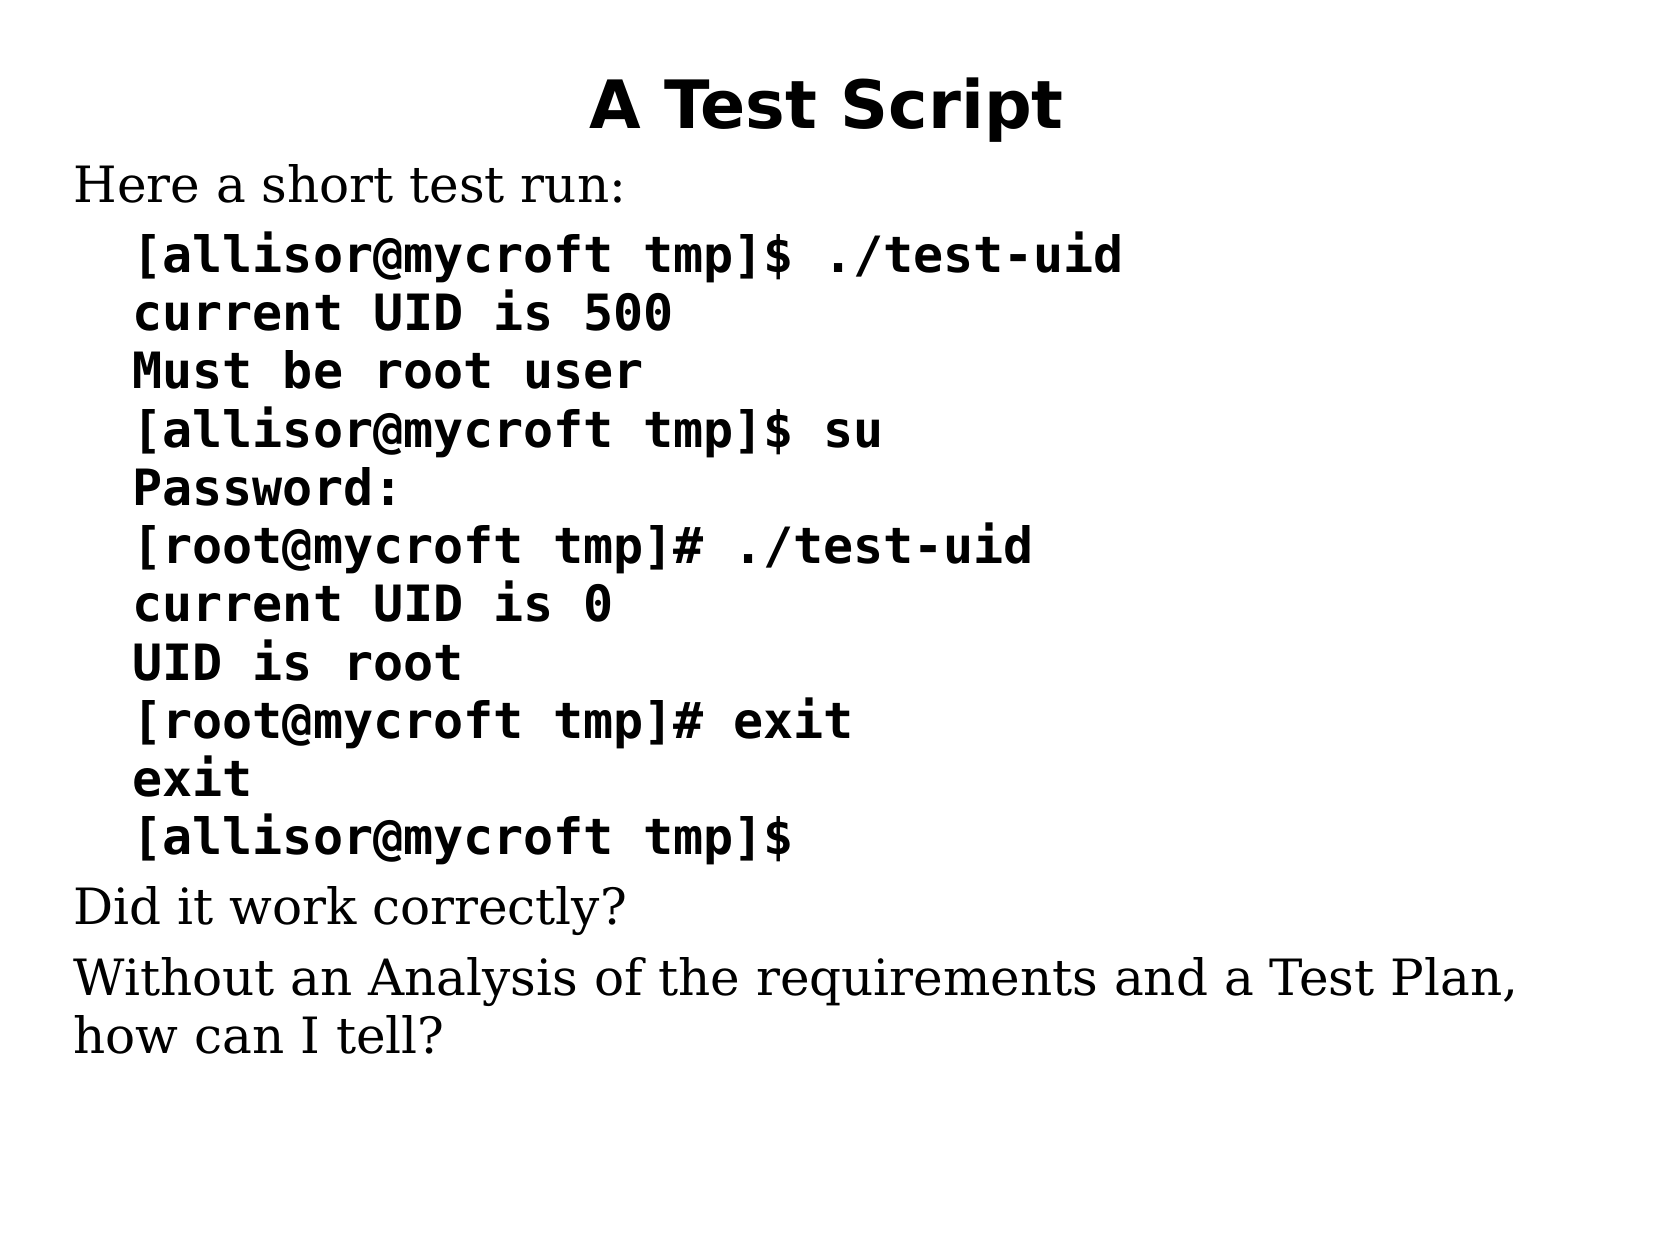

A Test Script
Here a short test run:
[allisor@mycroft tmp]$ ./test-uid
current UID is 500
Must be root user
[allisor@mycroft tmp]$ su
Password:
[root@mycroft tmp]# ./test-uid
current UID is 0
UID is root
[root@mycroft tmp]# exit
exit
[allisor@mycroft tmp]$
Did it work correctly?
Without an Analysis of the requirements and a Test Plan, how can I tell?